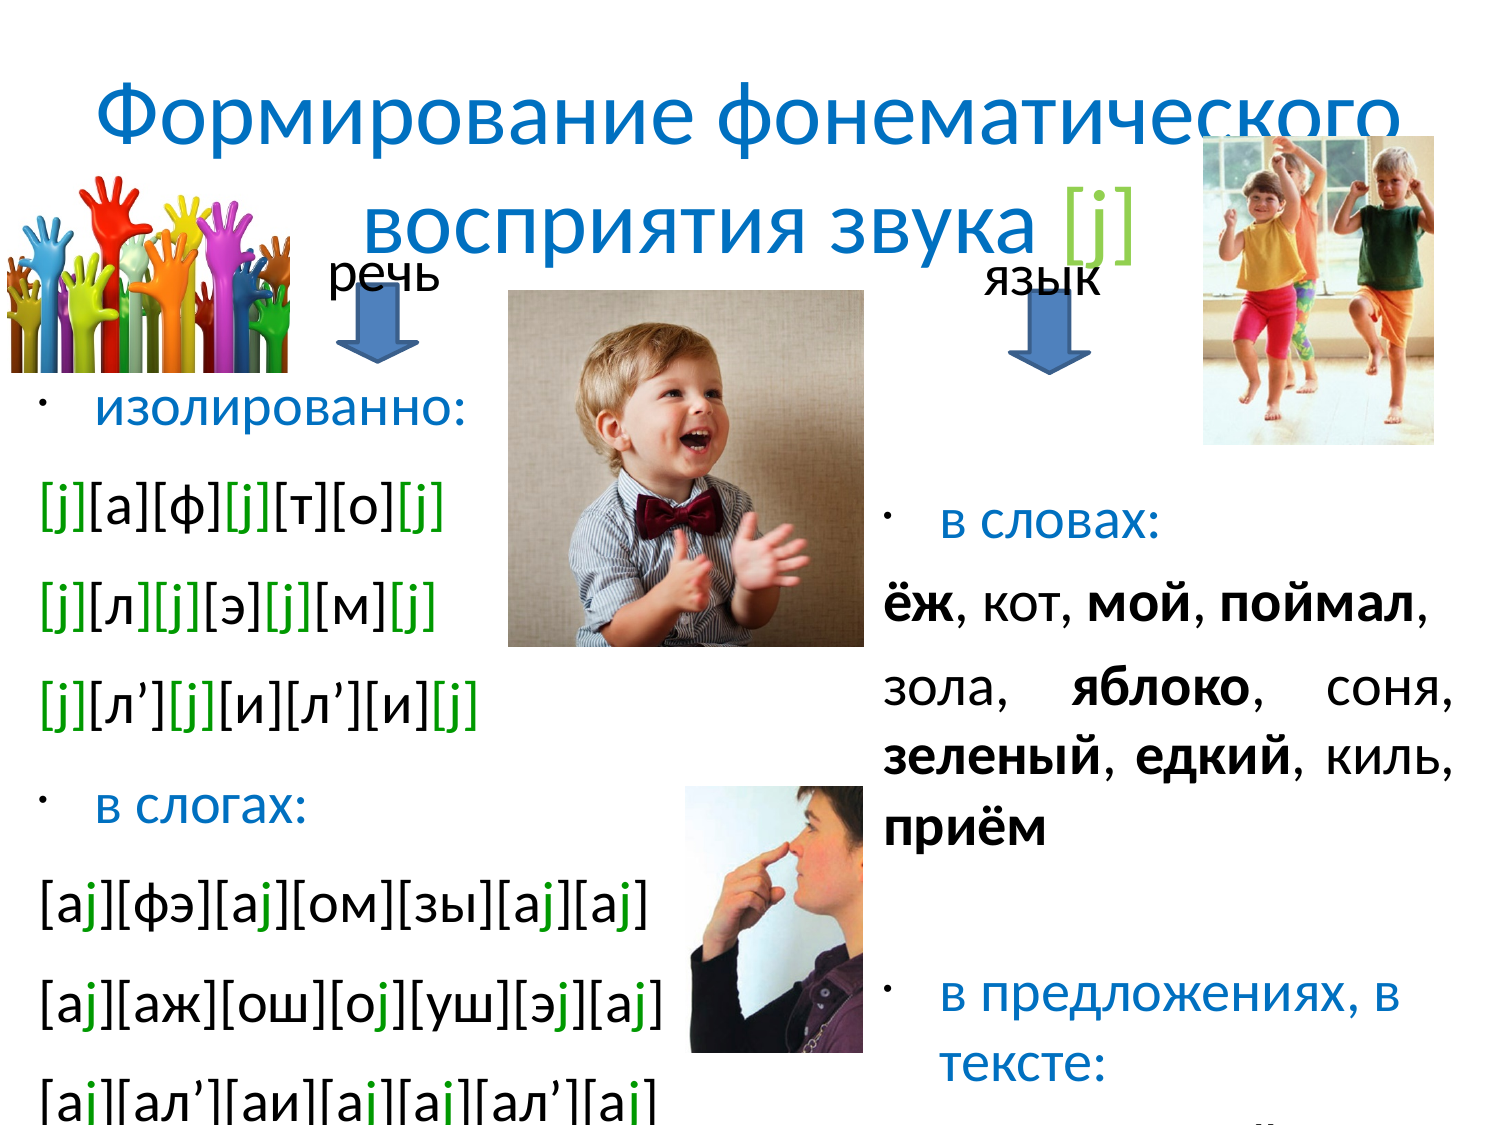

# Формирование фонематического восприятия звука [j]
речь
язык
в словах:
ёж, кот, мой, поймал,
зола, яблоко, соня, зеленый, едкий, киль, приём
в предложениях, в тексте:
В лес дремучий я пойду,
Зайца серого найду.
Принесу его домой –
Будет этот зайка мой.
изолированно:
[j][a][ф][j][т][о][j]
[j][л][j][э][j][м][j]
[j][л’][j][и][л’][и][j]
в слогах:
[аj][фэ][аj][ом][зы][аj][аj]
[аj][аж][ош][оj][уш][эj][аj]
[аj][ал’][аи][аj][аj][ал’][аj]